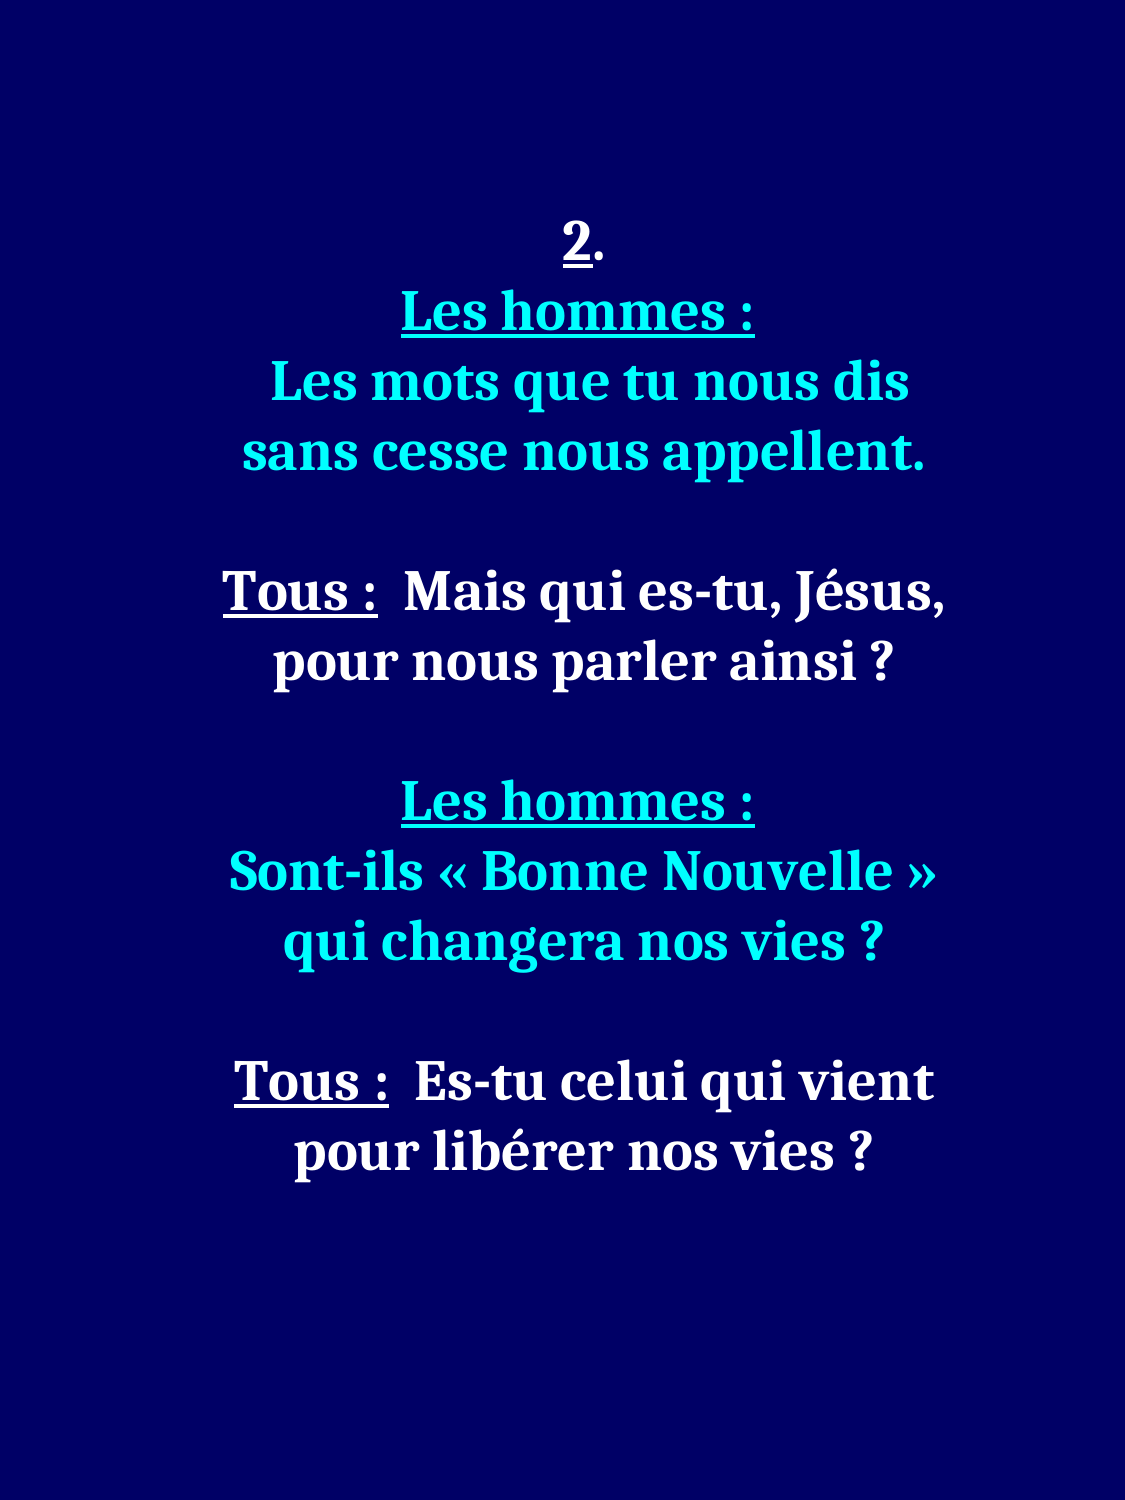

2.
Les hommes :
 Les mots que tu nous dis
sans cesse nous appellent.
Tous : Mais qui es-tu, Jésus,
pour nous parler ainsi ?
Les hommes :
Sont-ils « Bonne Nouvelle »
qui changera nos vies ?
Tous : Es-tu celui qui vient
pour libérer nos vies ?